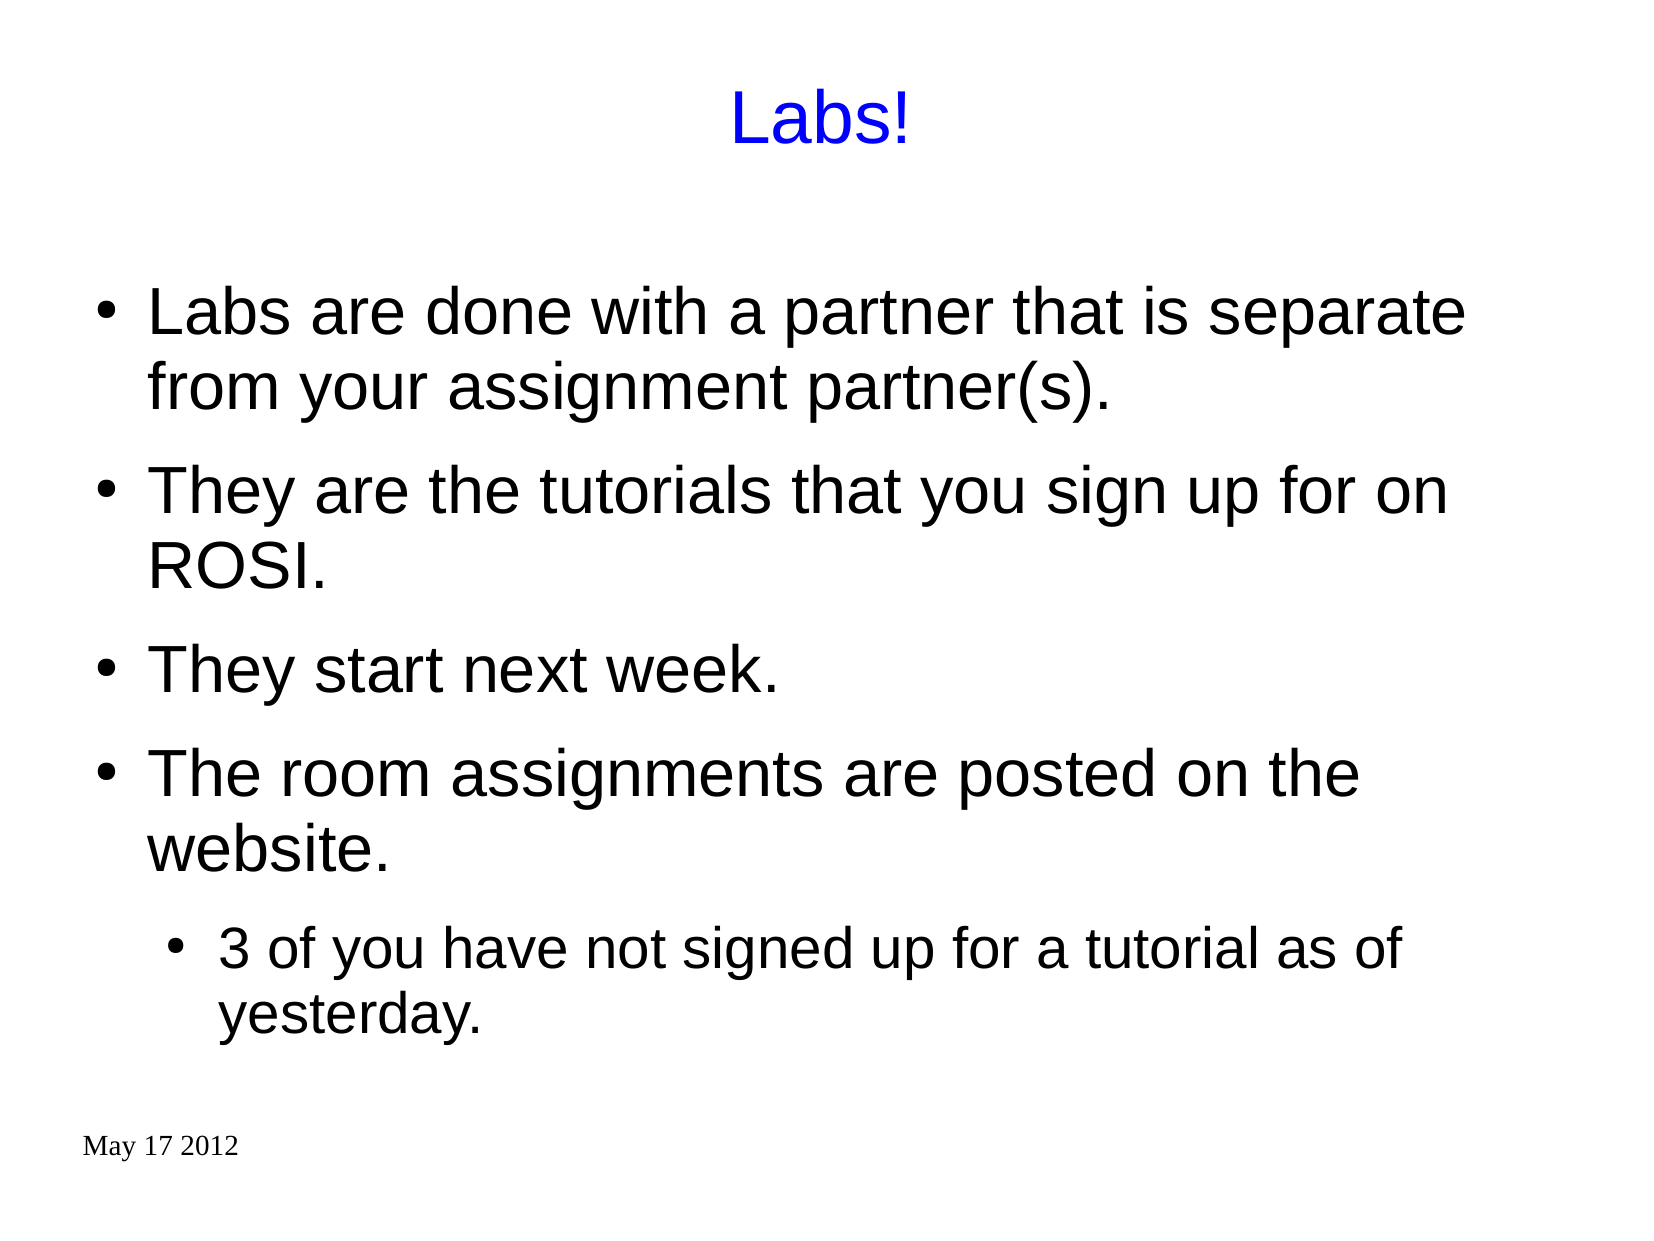

# Labs!
Labs are done with a partner that is separate from your assignment partner(s).
They are the tutorials that you sign up for on ROSI.
They start next week.
The room assignments are posted on the website.
3 of you have not signed up for a tutorial as of yesterday.
May 17 2012